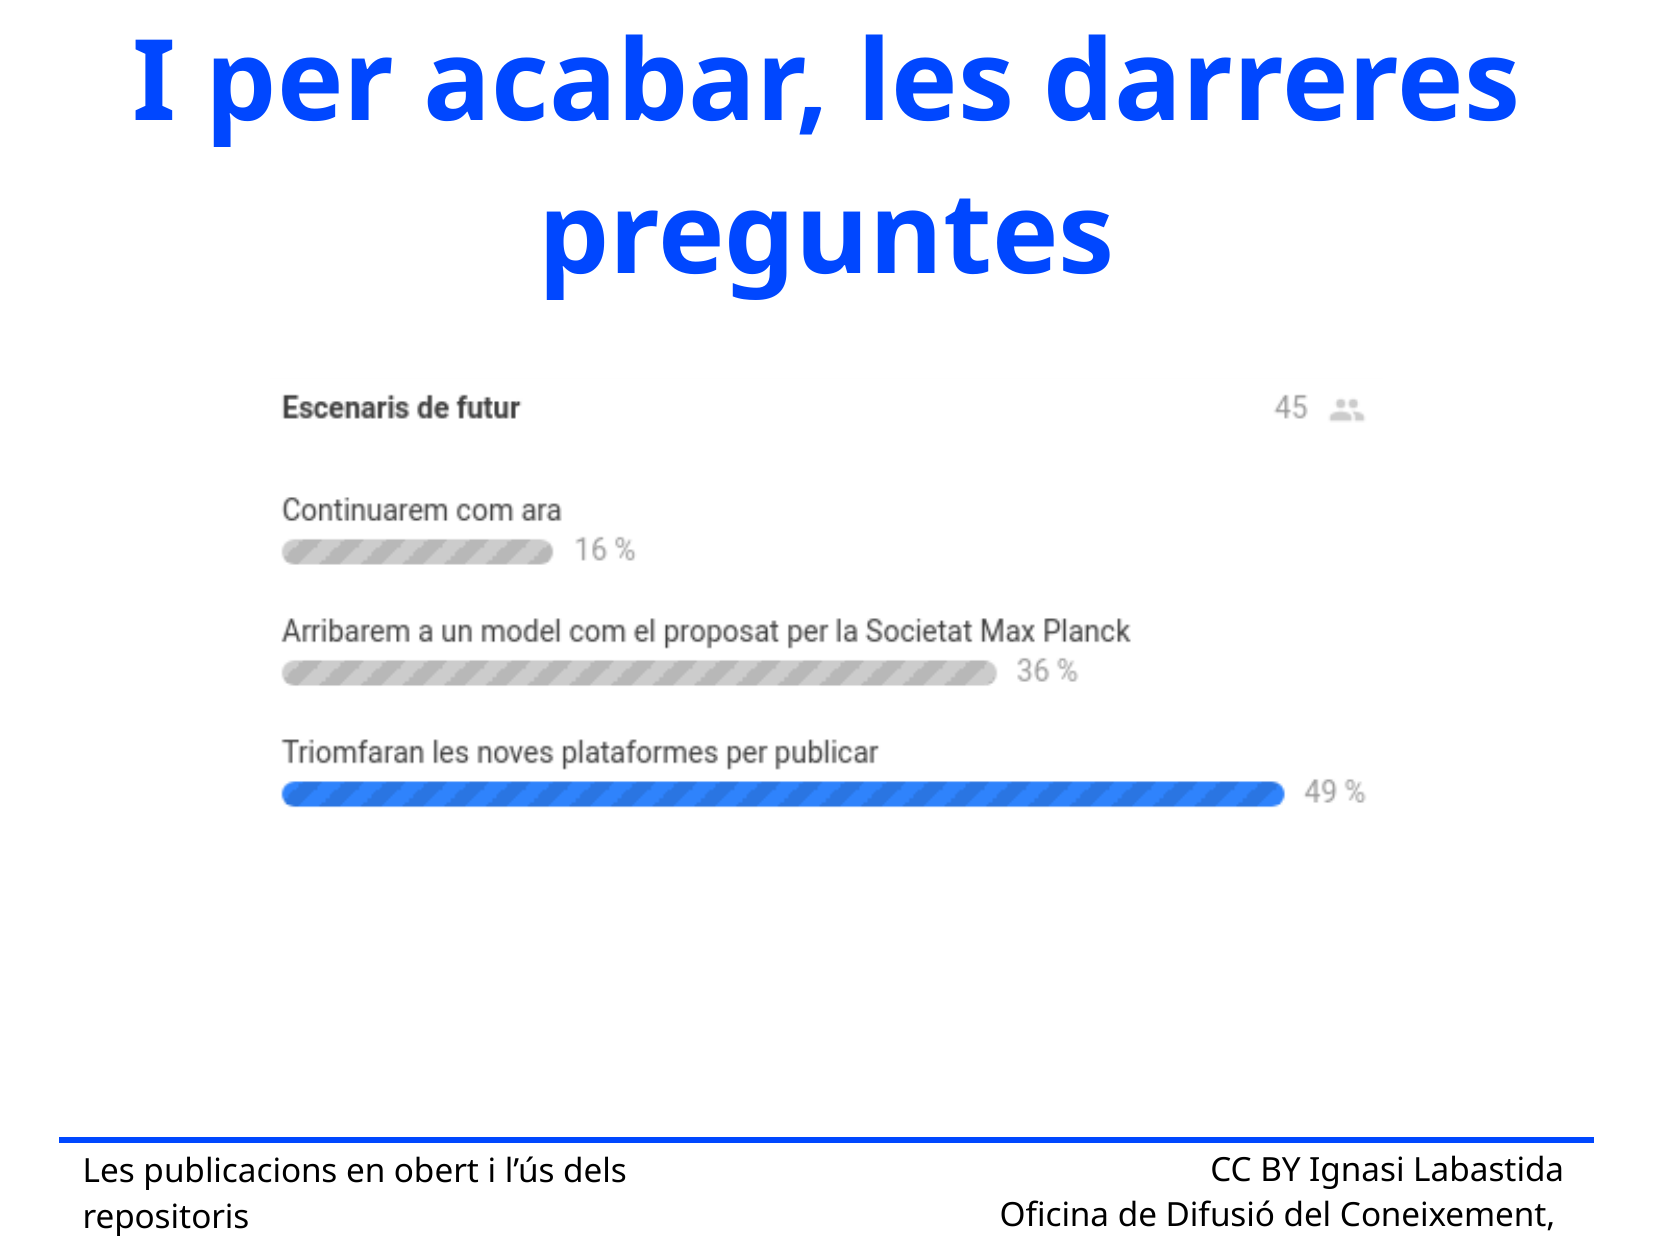

# I per acabar, les darreres preguntes